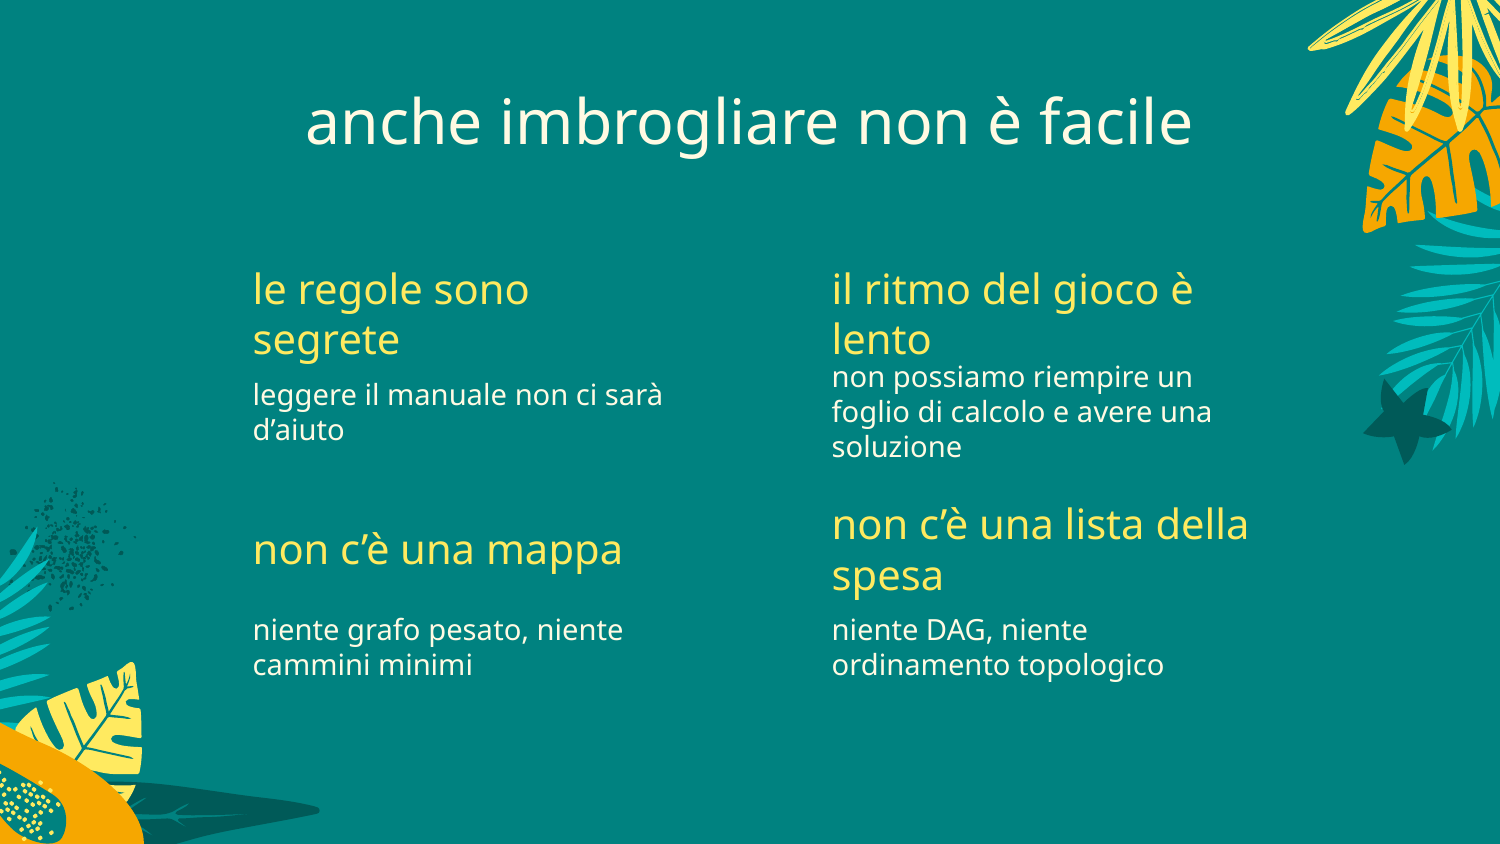

# anche imbrogliare non è facile
le regole sono segrete
leggere il manuale non ci sarà d’aiuto
il ritmo del gioco è lento
non possiamo riempire un foglio di calcolo e avere una soluzione
non c’è una mappa
niente grafo pesato, niente cammini minimi
non c’è una lista della spesa
niente DAG, niente ordinamento topologico